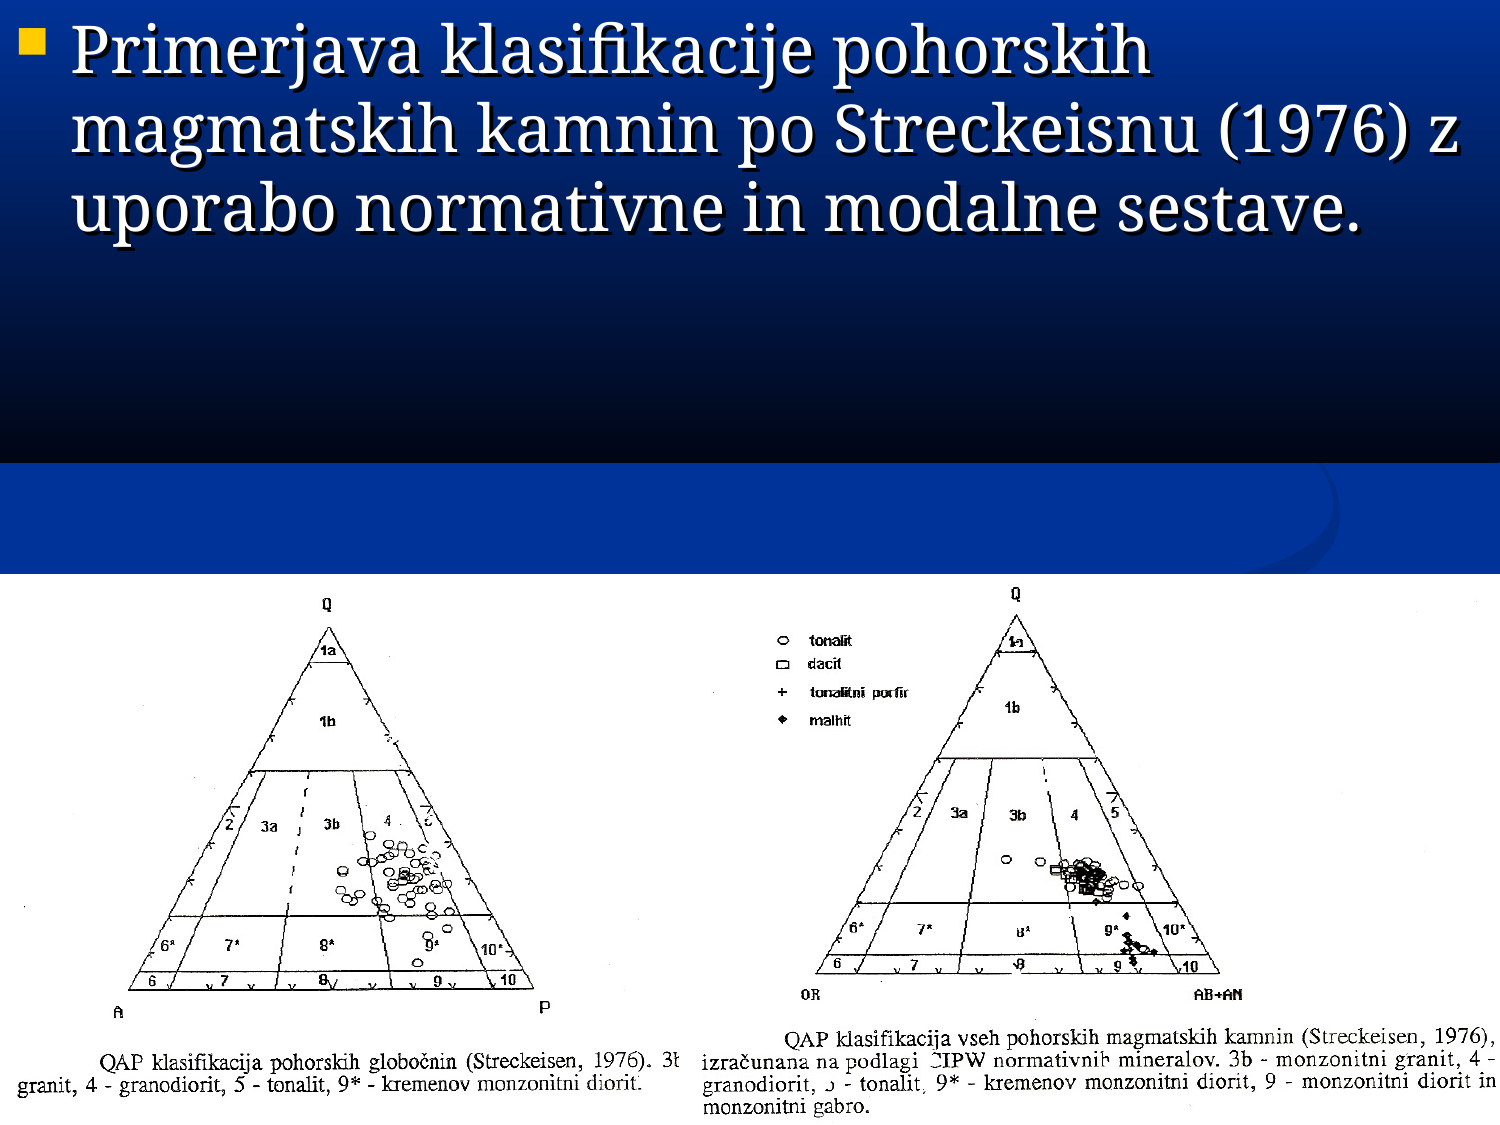

# Primerjava klasifikacije pohorskih magmatskih kamnin po Streckeisnu (1976) z uporabo normativne in modalne sestave.